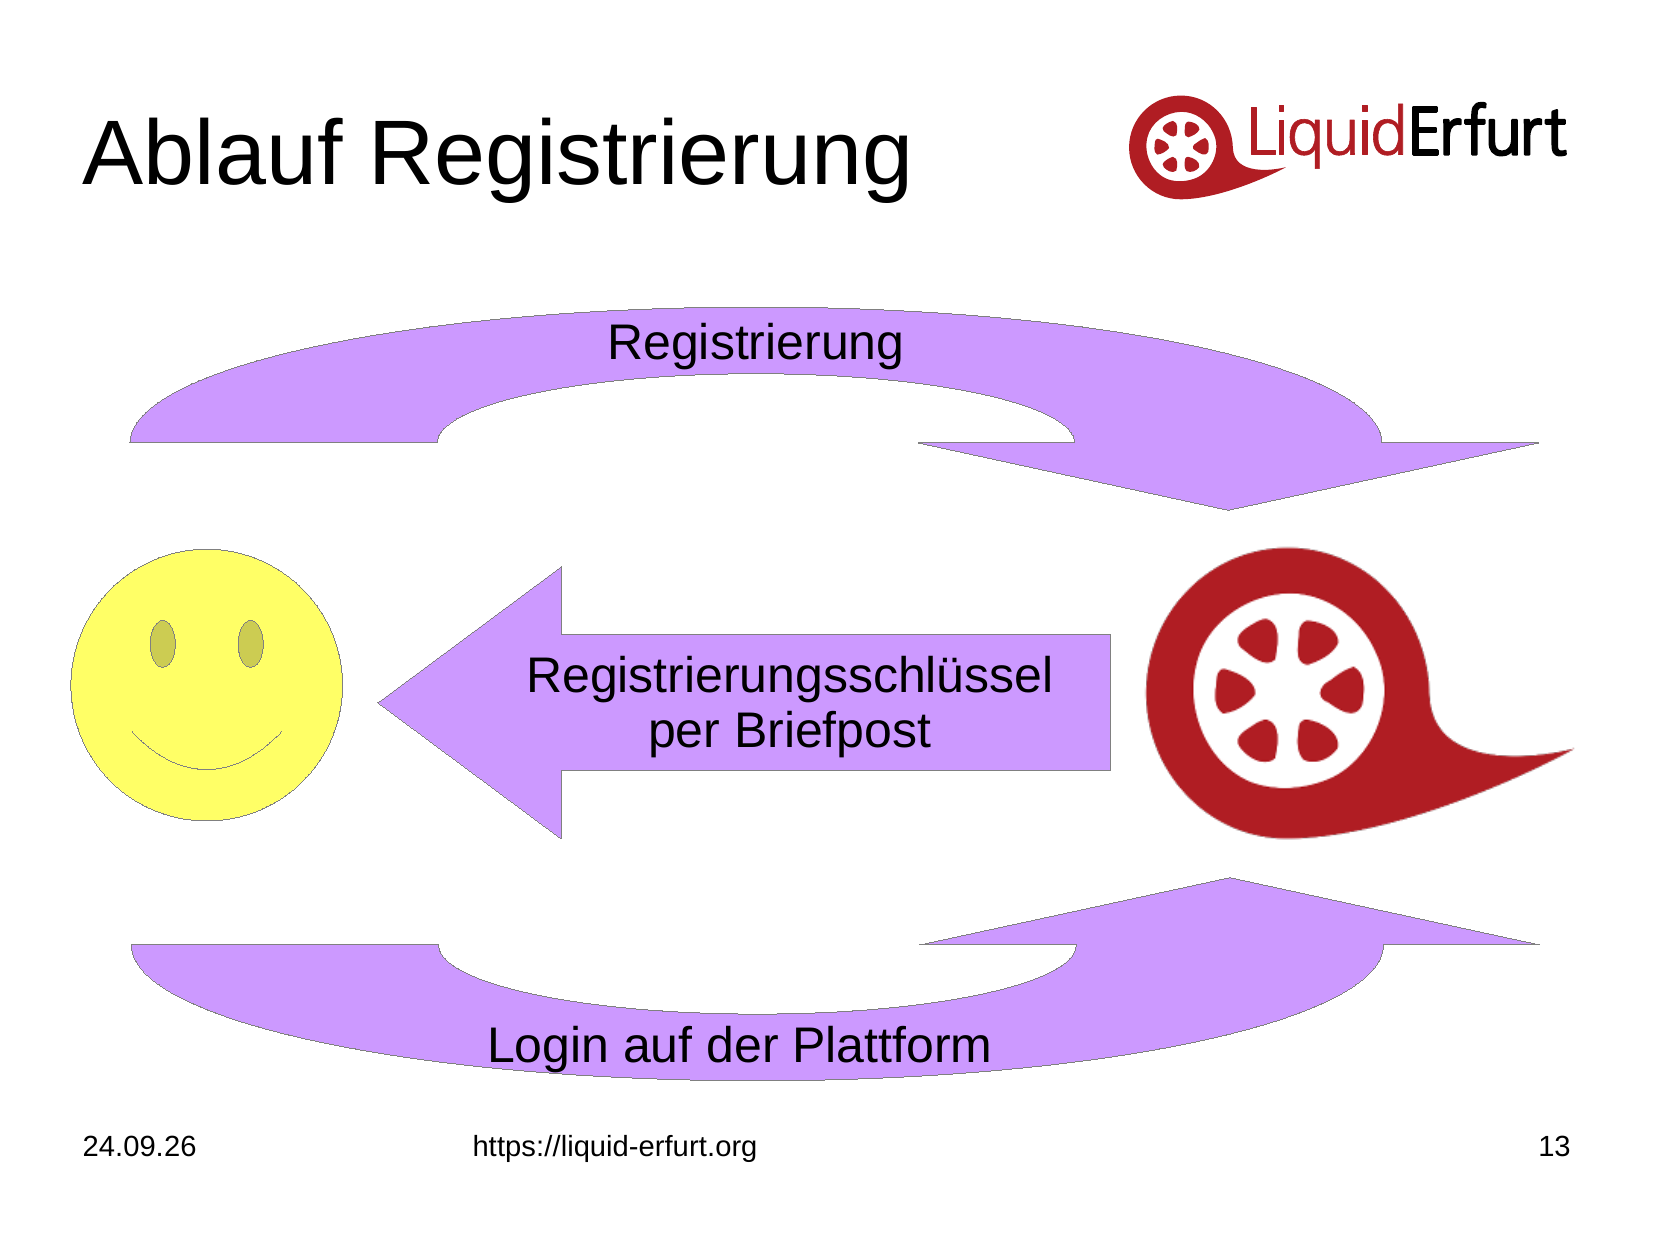

# Ablauf Registrierung
Registrierung
Registrierungsschlüssel
per Briefpost
Login auf der Plattform
https://liquid-erfurt.org
13